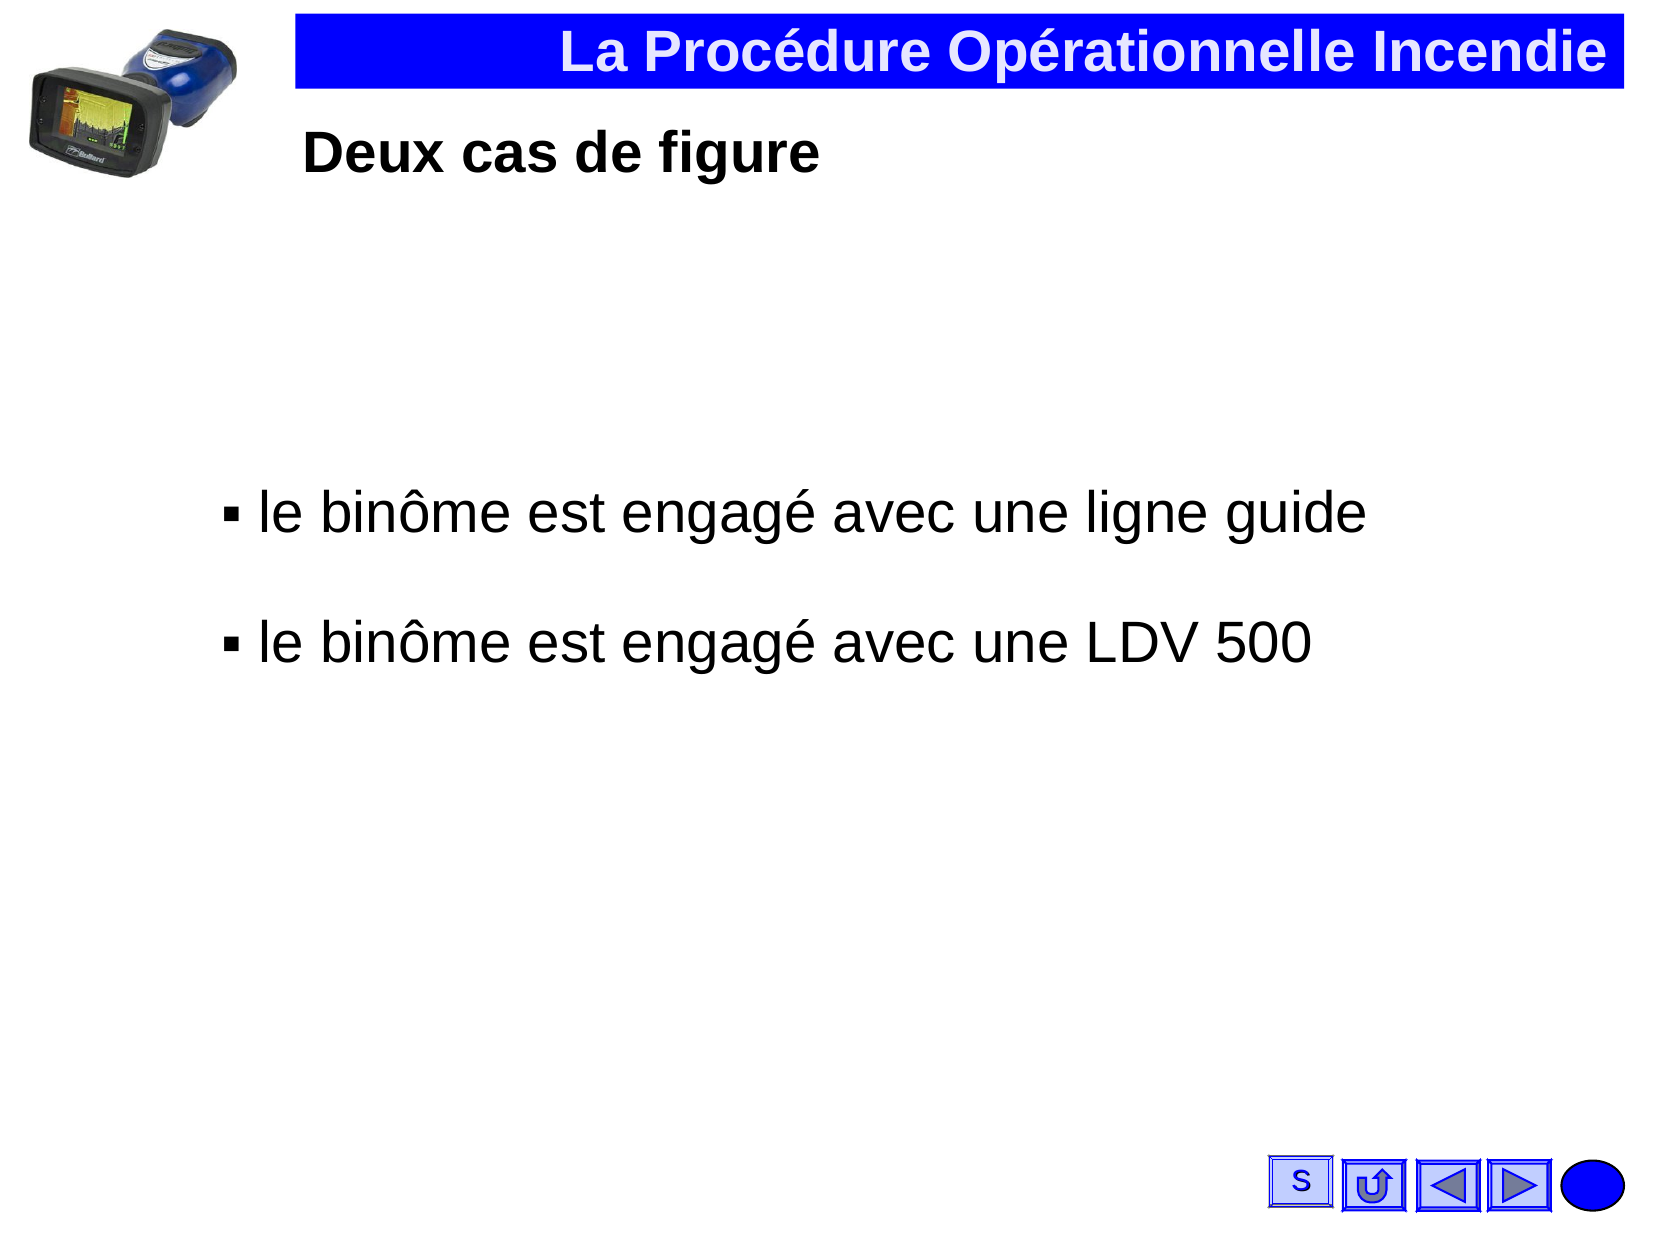

La Procédure Opérationnelle Incendie
Deux cas de figure
▪ le binôme est engagé avec une ligne guide
▪ le binôme est engagé avec une LDV 500